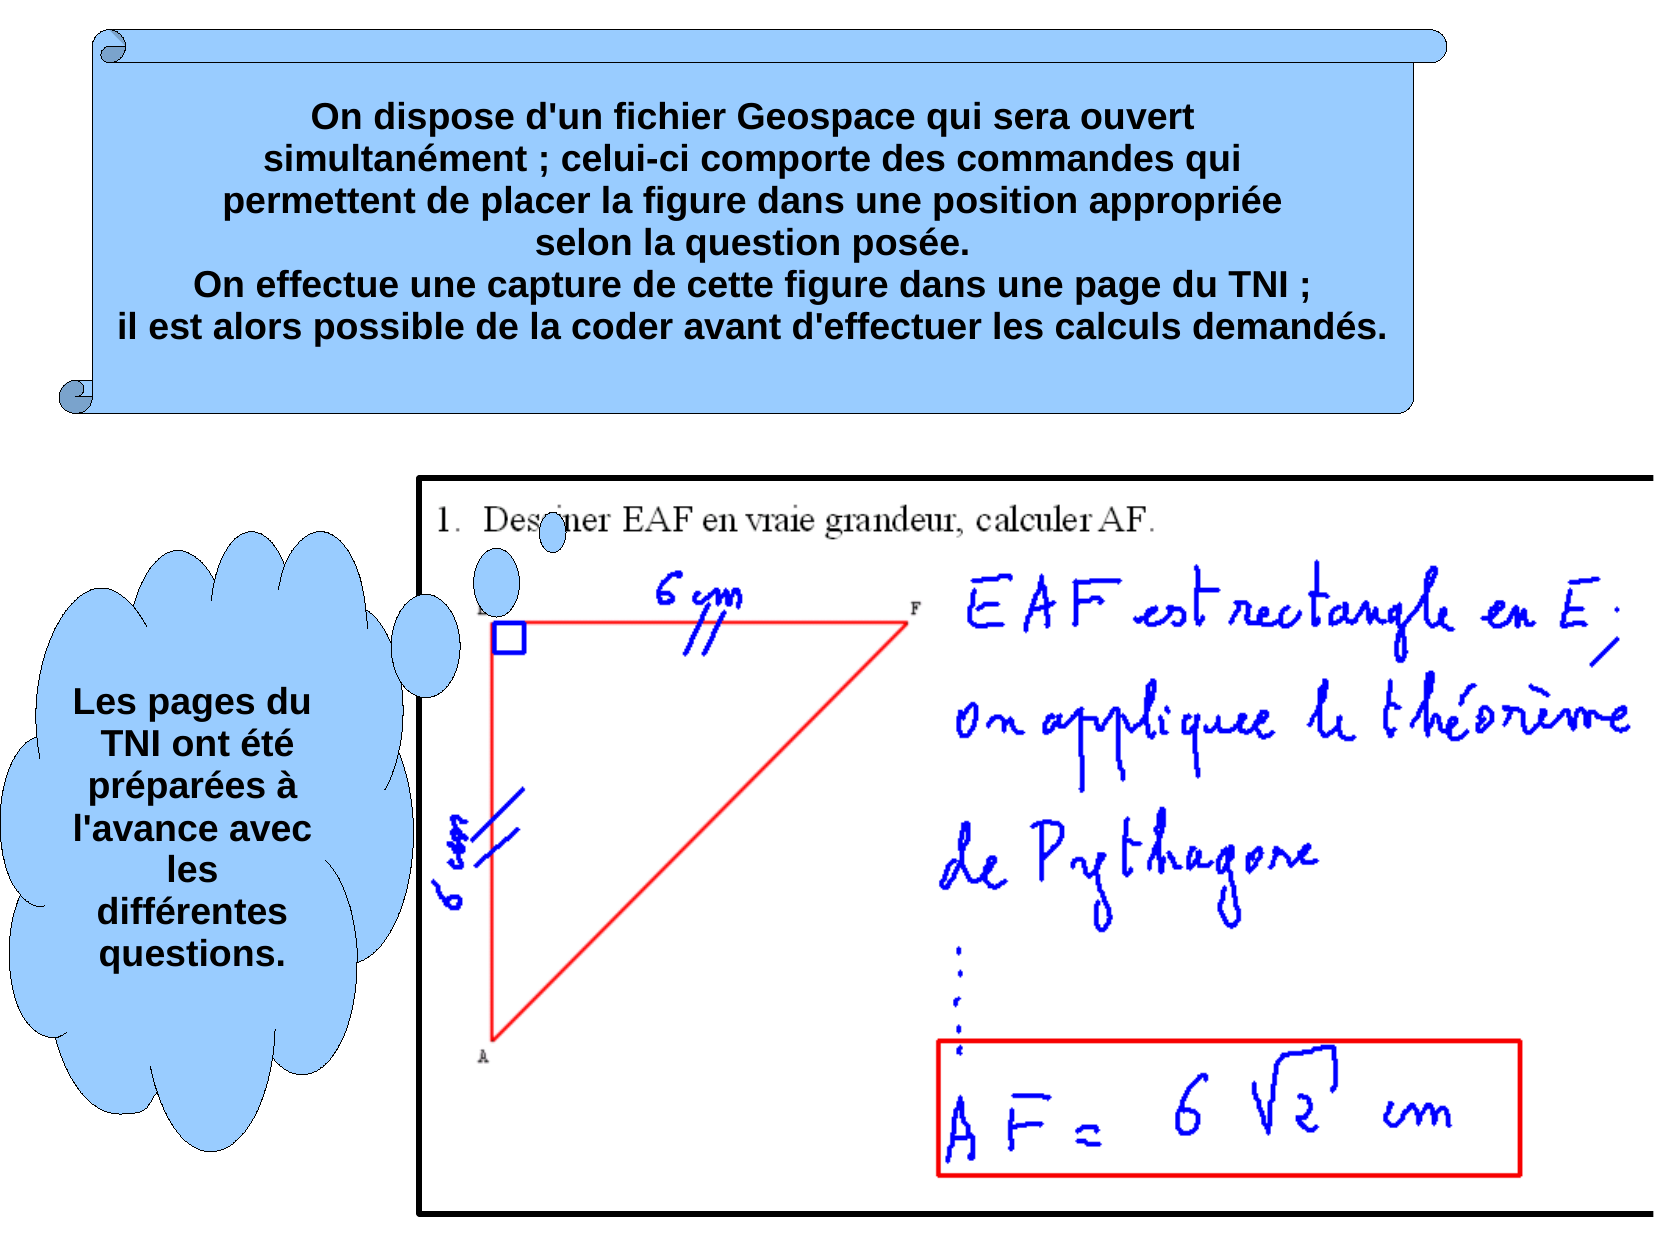

On dispose d'un fichier Geospace qui sera ouvert
simultanément ; celui-ci comporte des commandes qui
permettent de placer la figure dans une position appropriée
selon la question posée.
On effectue une capture de cette figure dans une page du TNI ;
il est alors possible de la coder avant d'effectuer les calculs demandés.
Les pages du TNI ont été préparées à l'avance avec les différentes questions.